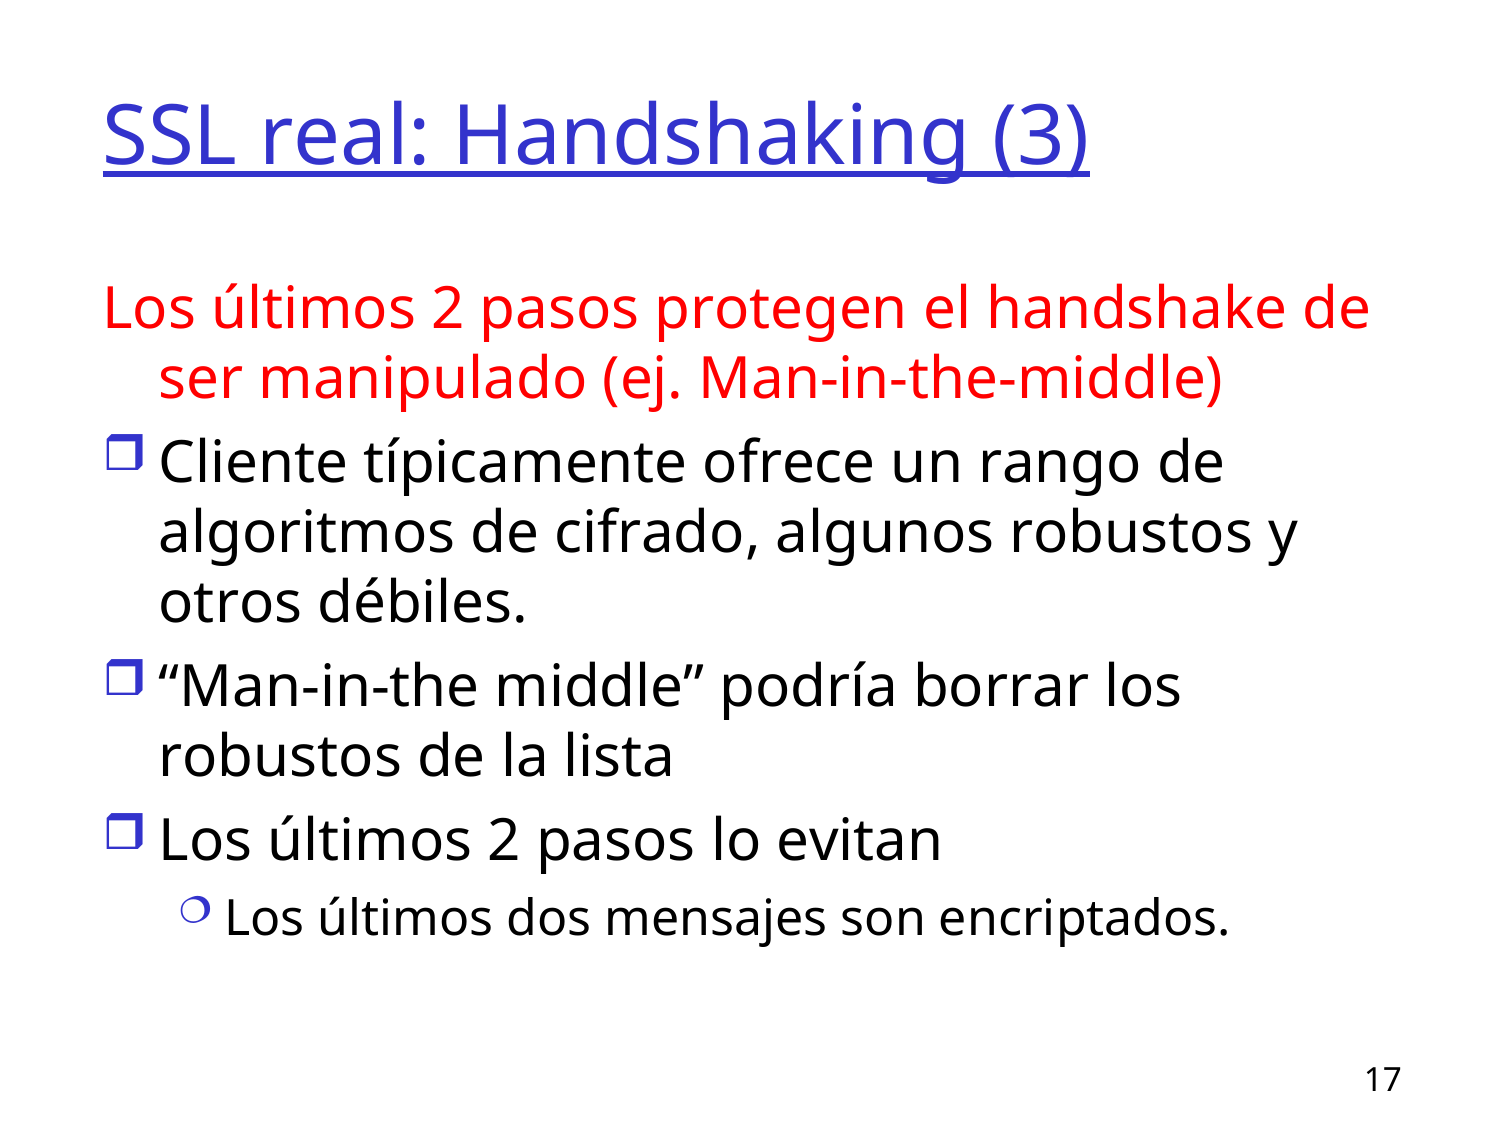

# SSL real: Handshaking (3)
Los últimos 2 pasos protegen el handshake de ser manipulado (ej. Man-in-the-middle)
Cliente típicamente ofrece un rango de algoritmos de cifrado, algunos robustos y otros débiles.
“Man-in-the middle” podría borrar los robustos de la lista
Los últimos 2 pasos lo evitan
Los últimos dos mensajes son encriptados.
17